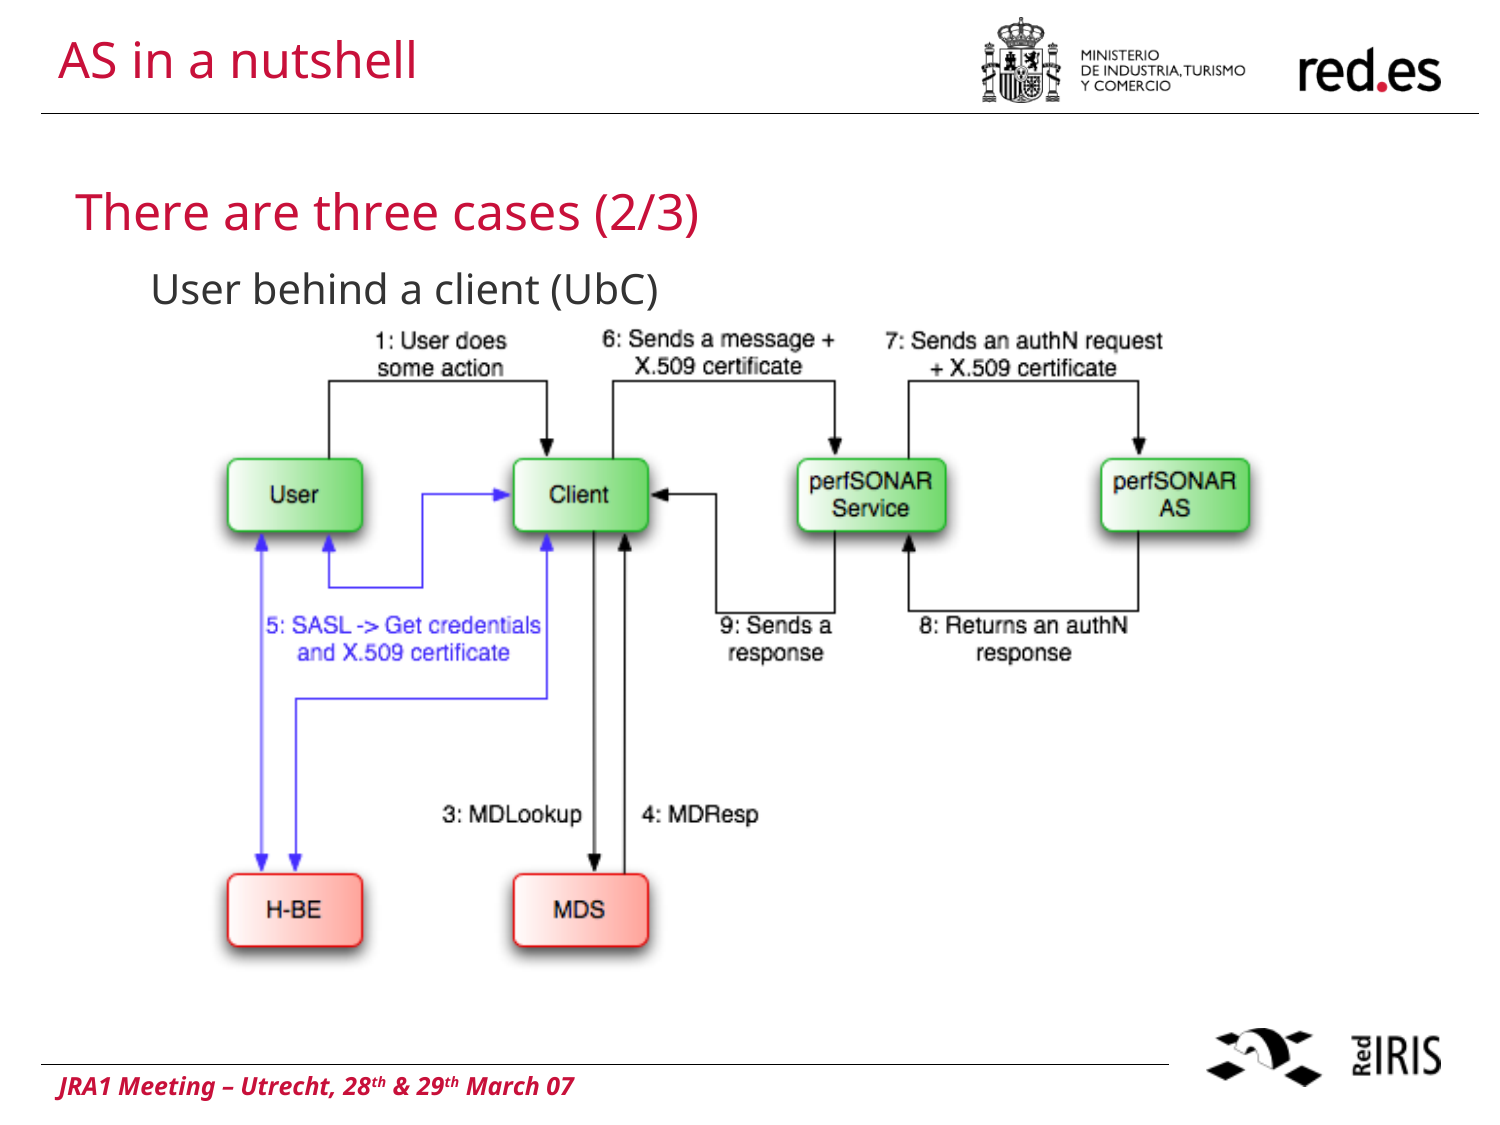

# AS in a nutshell
There are three cases (2/3)
User behind a client (UbC)